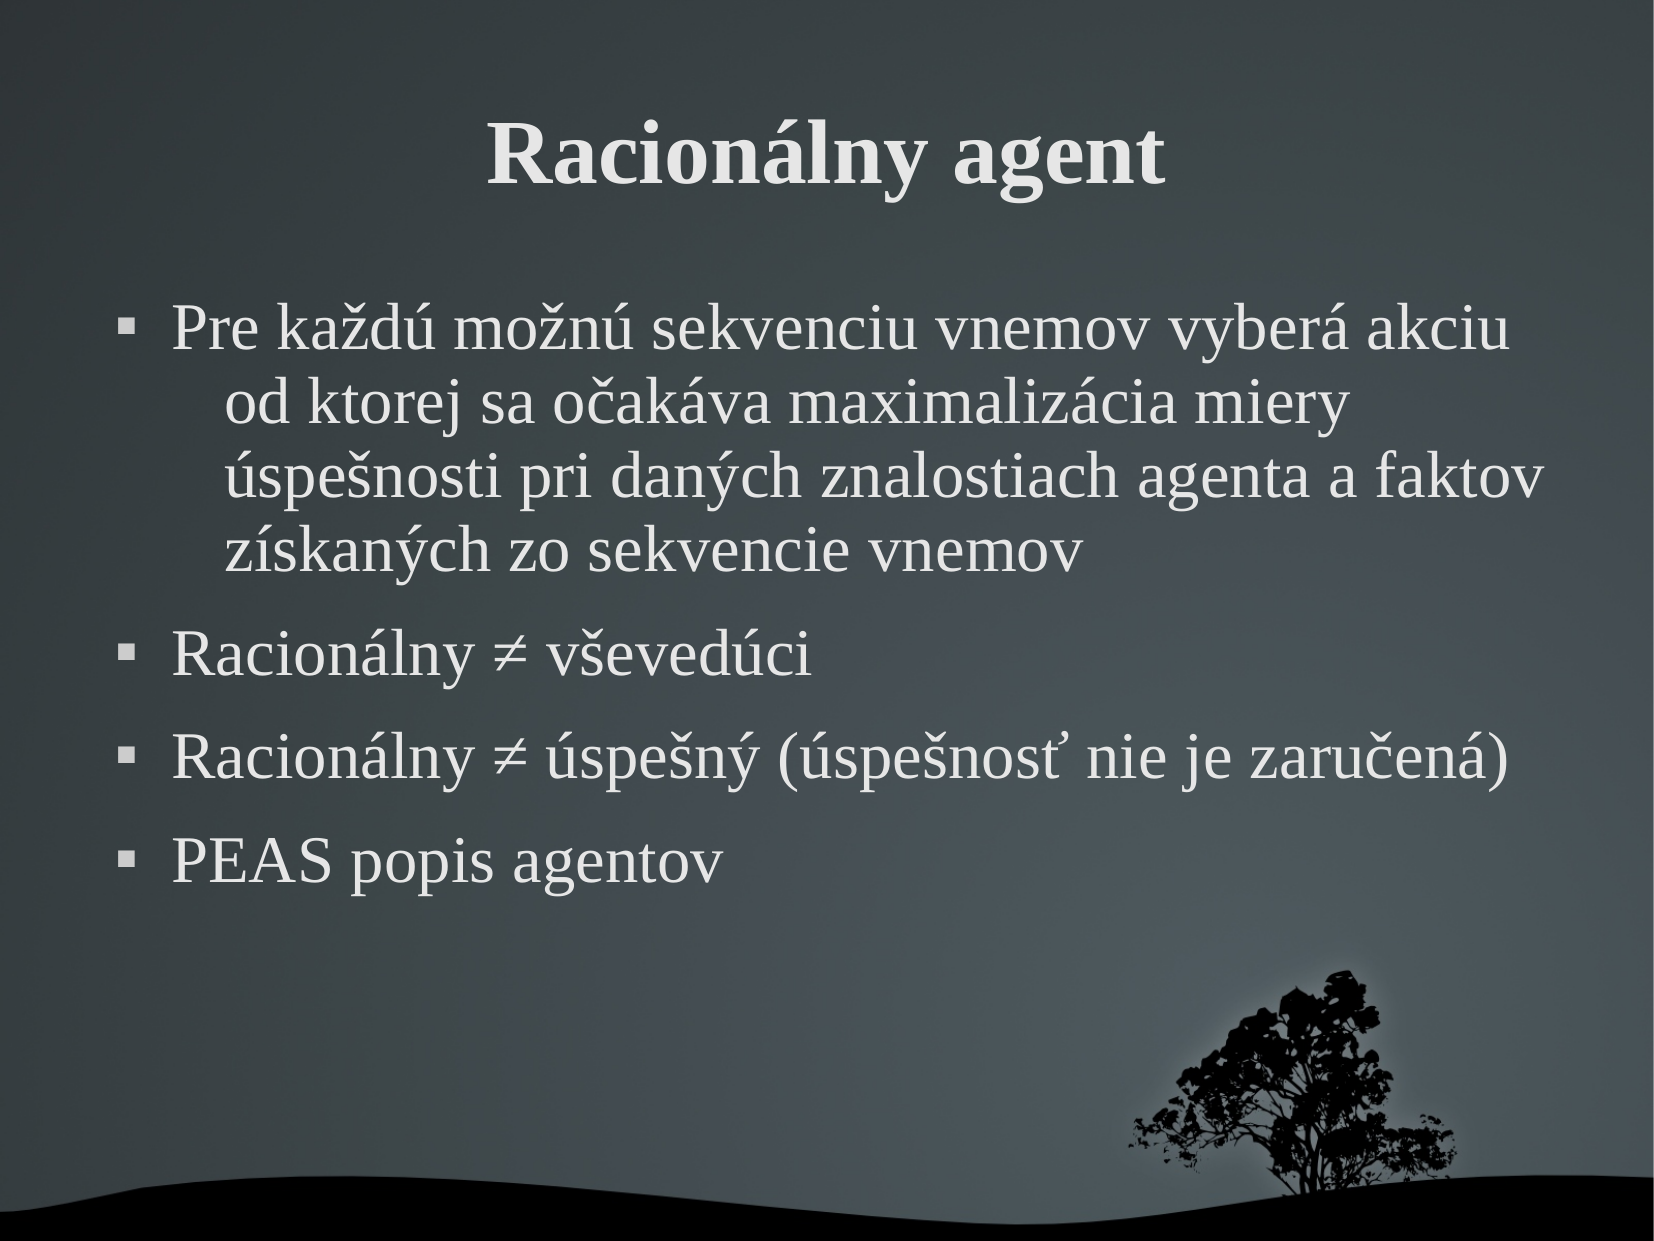

# Racionálny agent
Pre každú možnú sekvenciu vnemov vyberá akciu od ktorej sa očakáva maximalizácia miery úspešnosti pri daných znalostiach agenta a faktov získaných zo sekvencie vnemov
Racionálny ≠ vševedúci
Racionálny ≠ úspešný (úspešnosť nie je zaručená)
PEAS popis agentov